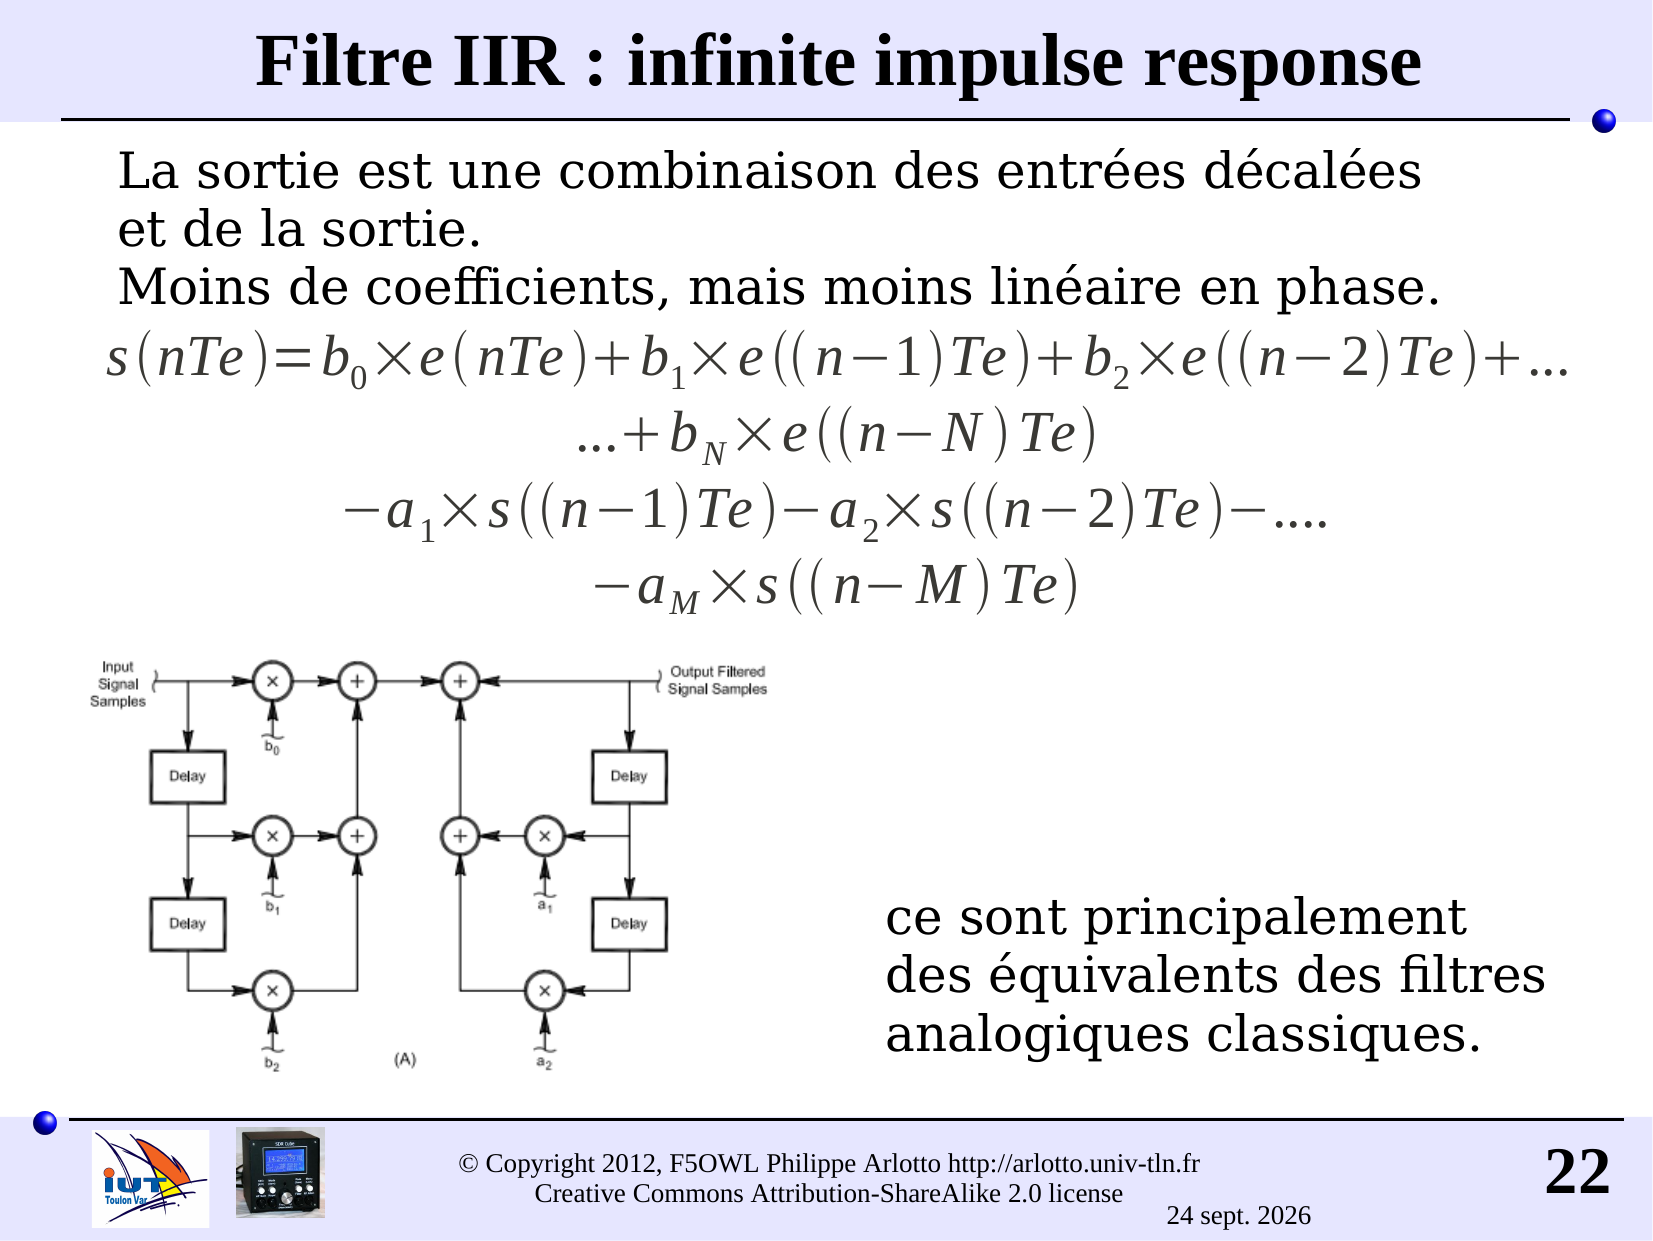

# Filtre IIR : infinite impulse response
La sortie est une combinaison des entrées décalées
et de la sortie.
Moins de coefficients, mais moins linéaire en phase.
ce sont principalement
des équivalents des filtres
analogiques classiques.